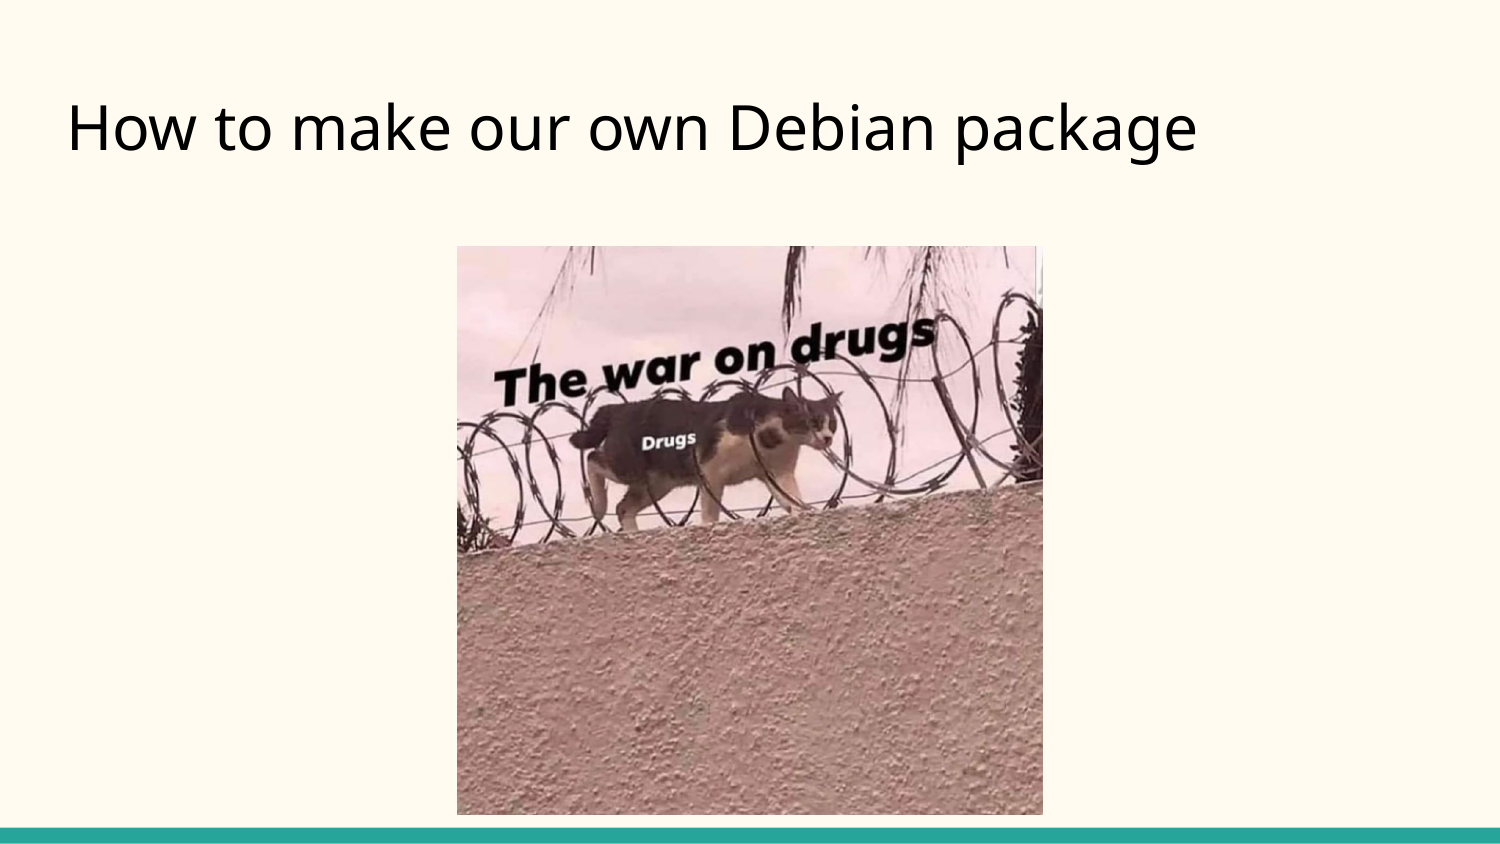

# How to make our own Debian package